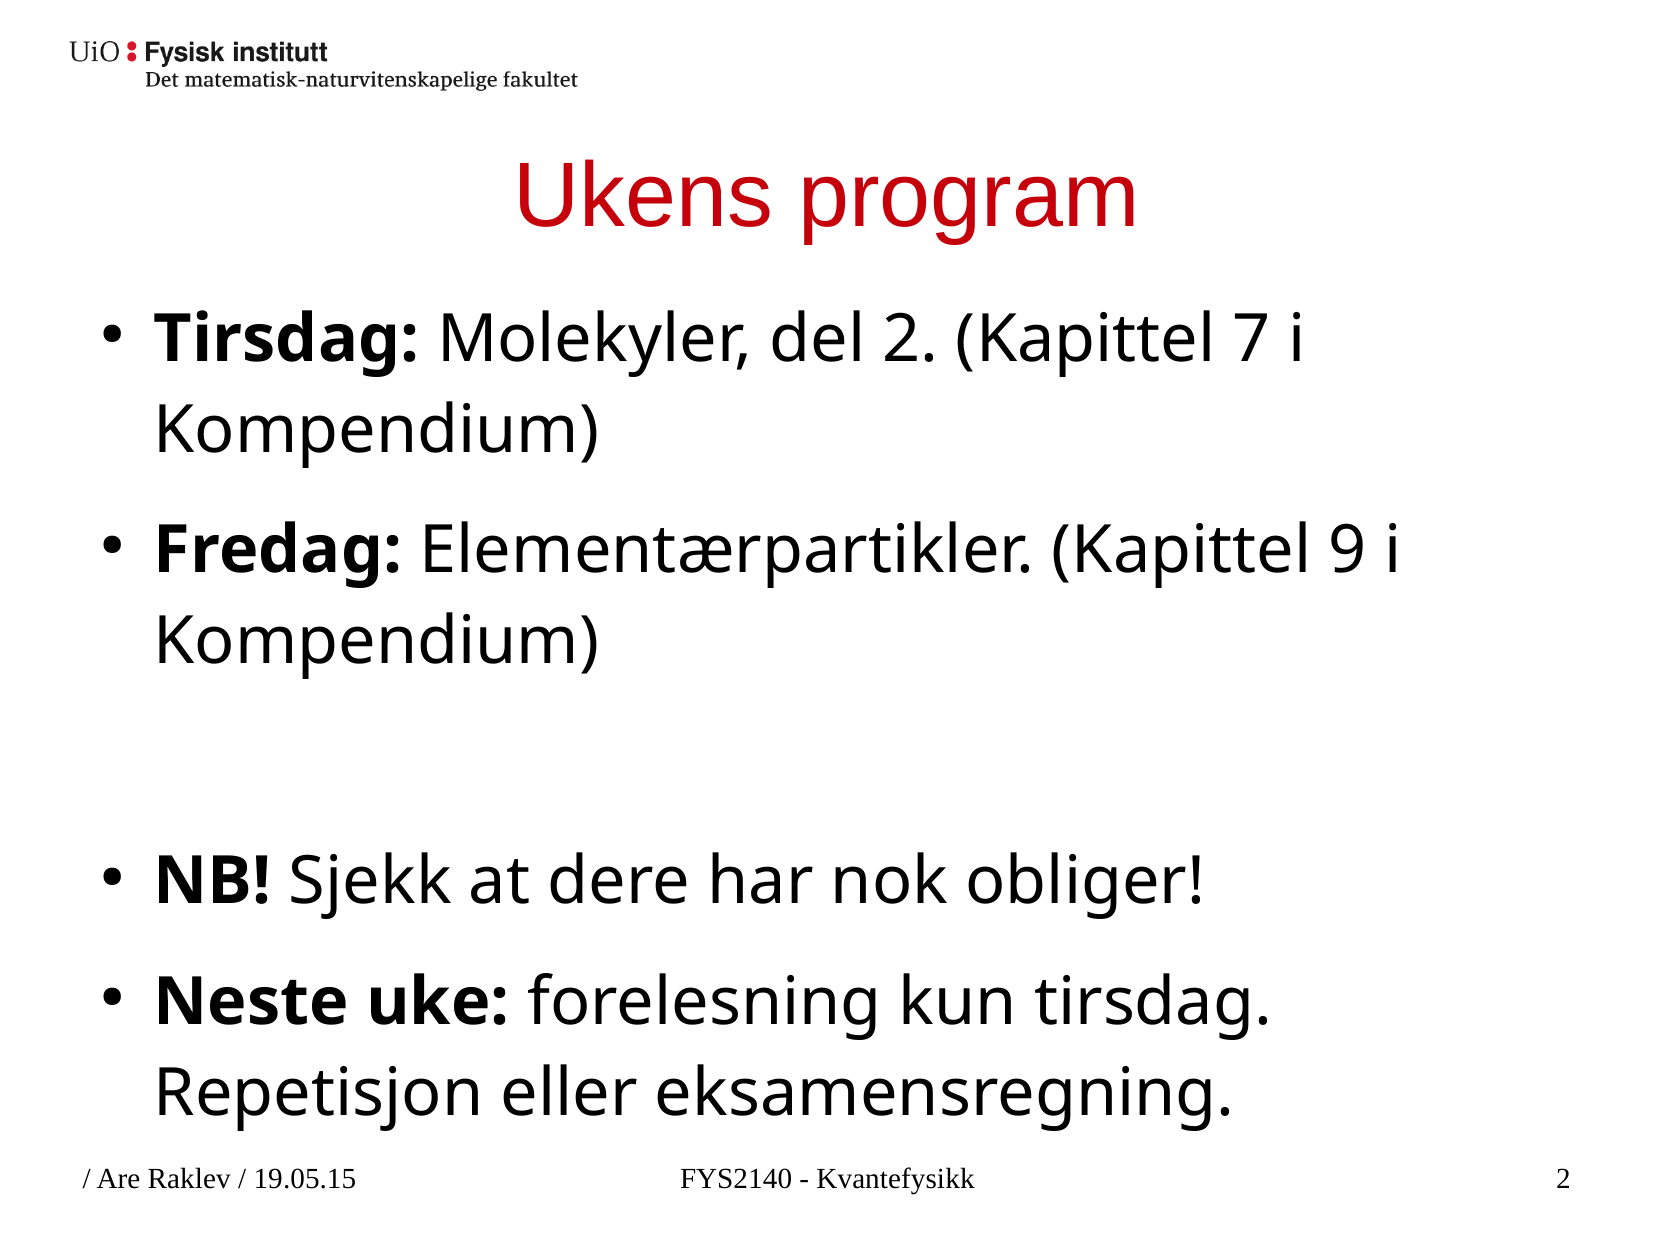

# Ukens program
Tirsdag: Molekyler, del 2. (Kapittel 7 i Kompendium)
Fredag: Elementærpartikler. (Kapittel 9 i Kompendium)
NB! Sjekk at dere har nok obliger!
Neste uke: forelesning kun tirsdag. Repetisjon eller eksamensregning.
/ Are Raklev / 19.05.15
FYS2140 - Kvantefysikk
2